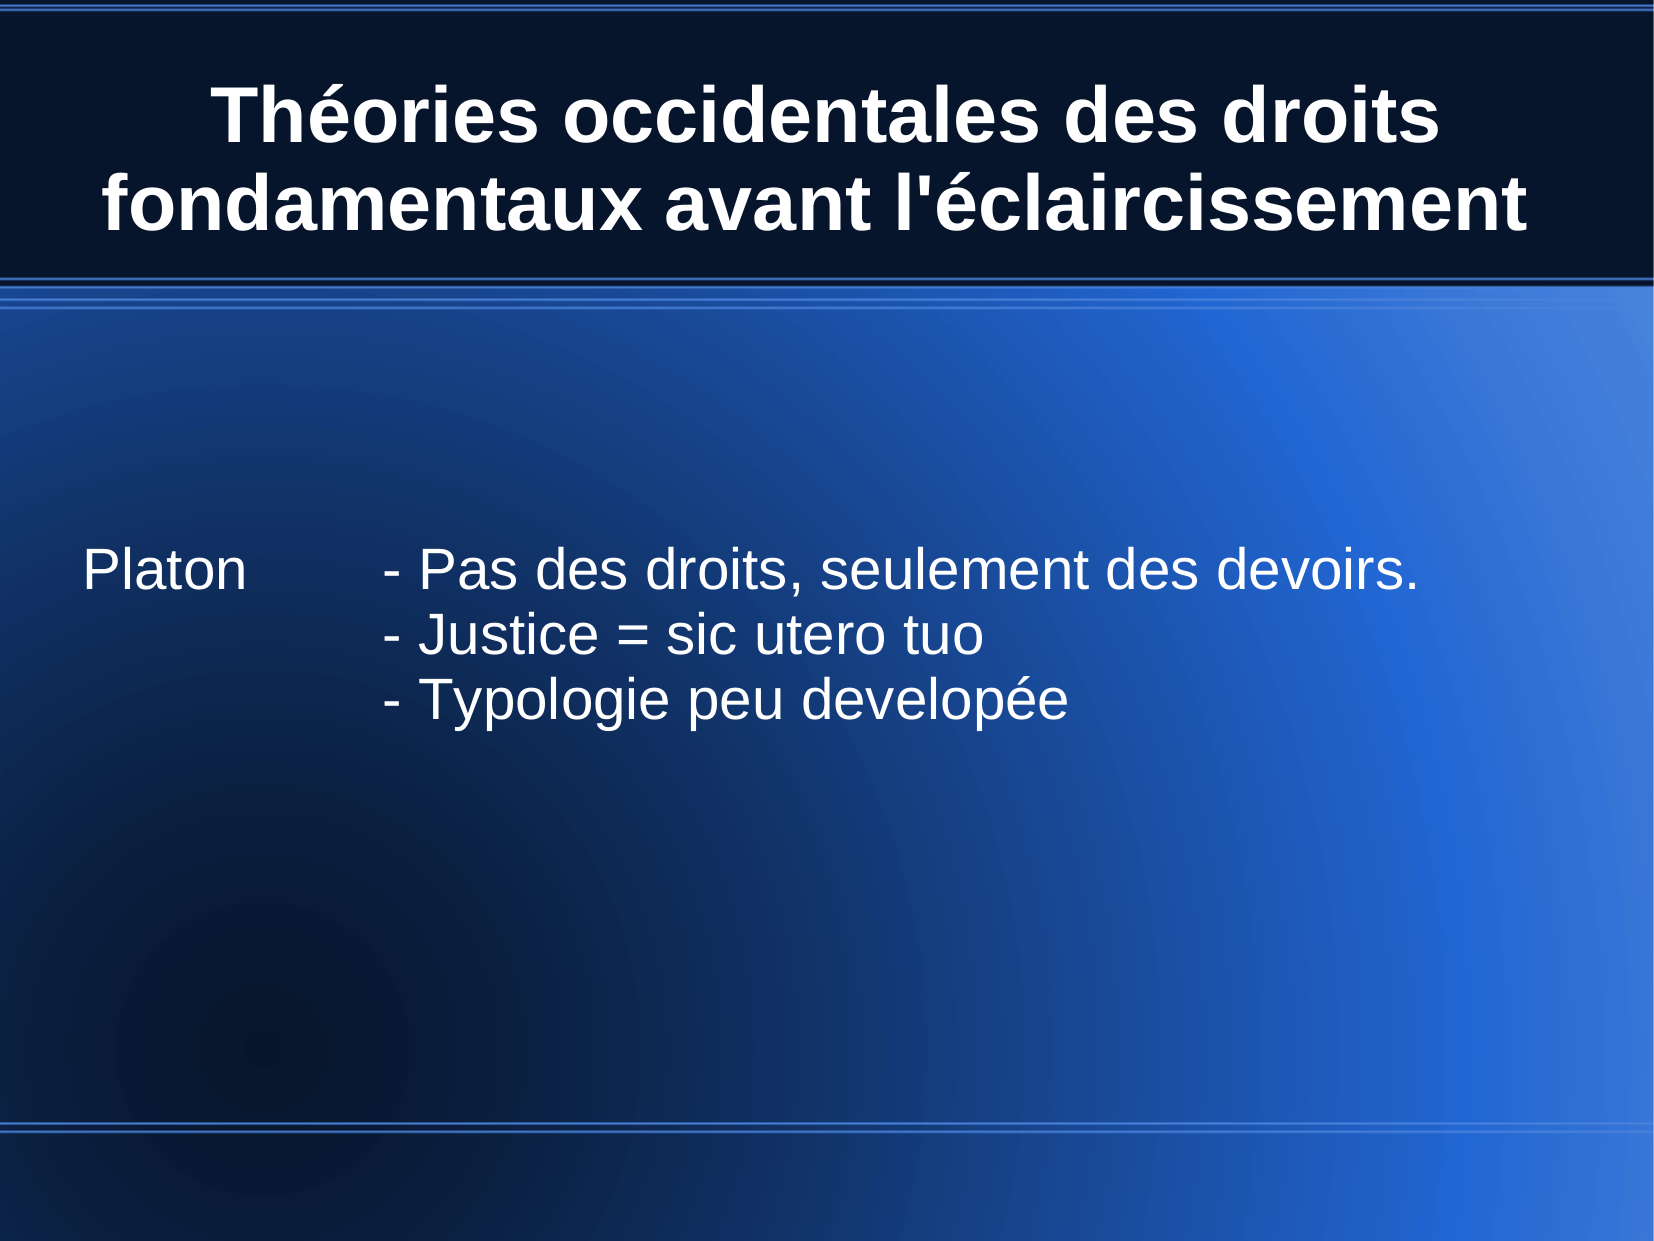

# Théories occidentales des droits fondamentaux avant l'éclaircissement
Platon 		- Pas des droits, seulement des devoirs.
				- Justice = sic utero tuo
				- Typologie peu developée